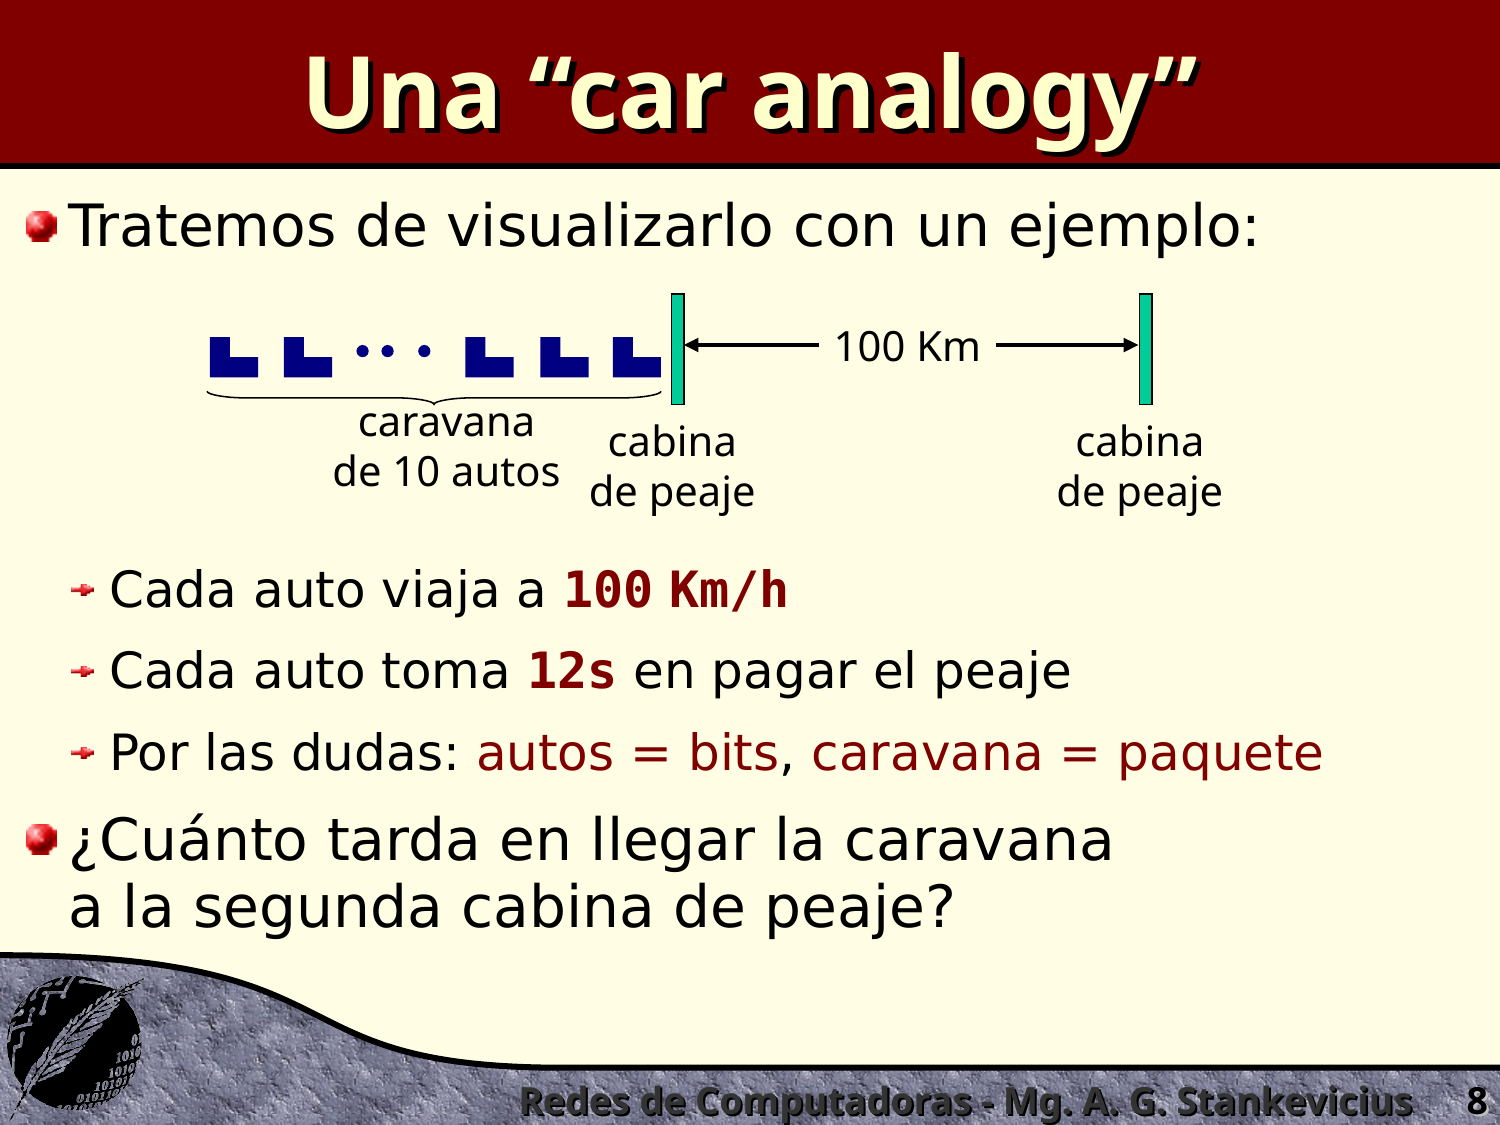

# Una “car analogy”
Tratemos de visualizarlo con un ejemplo:
Cada auto viaja a 100 Km/h
Cada auto toma 12s en pagar el peaje
Por las dudas: autos = bits, caravana = paquete
¿Cuánto tarda en llegar la caravana
a la segunda cabina de peaje?
100 Km
caravana
de 10 autos
cabina
de peaje
cabina
de peaje
8